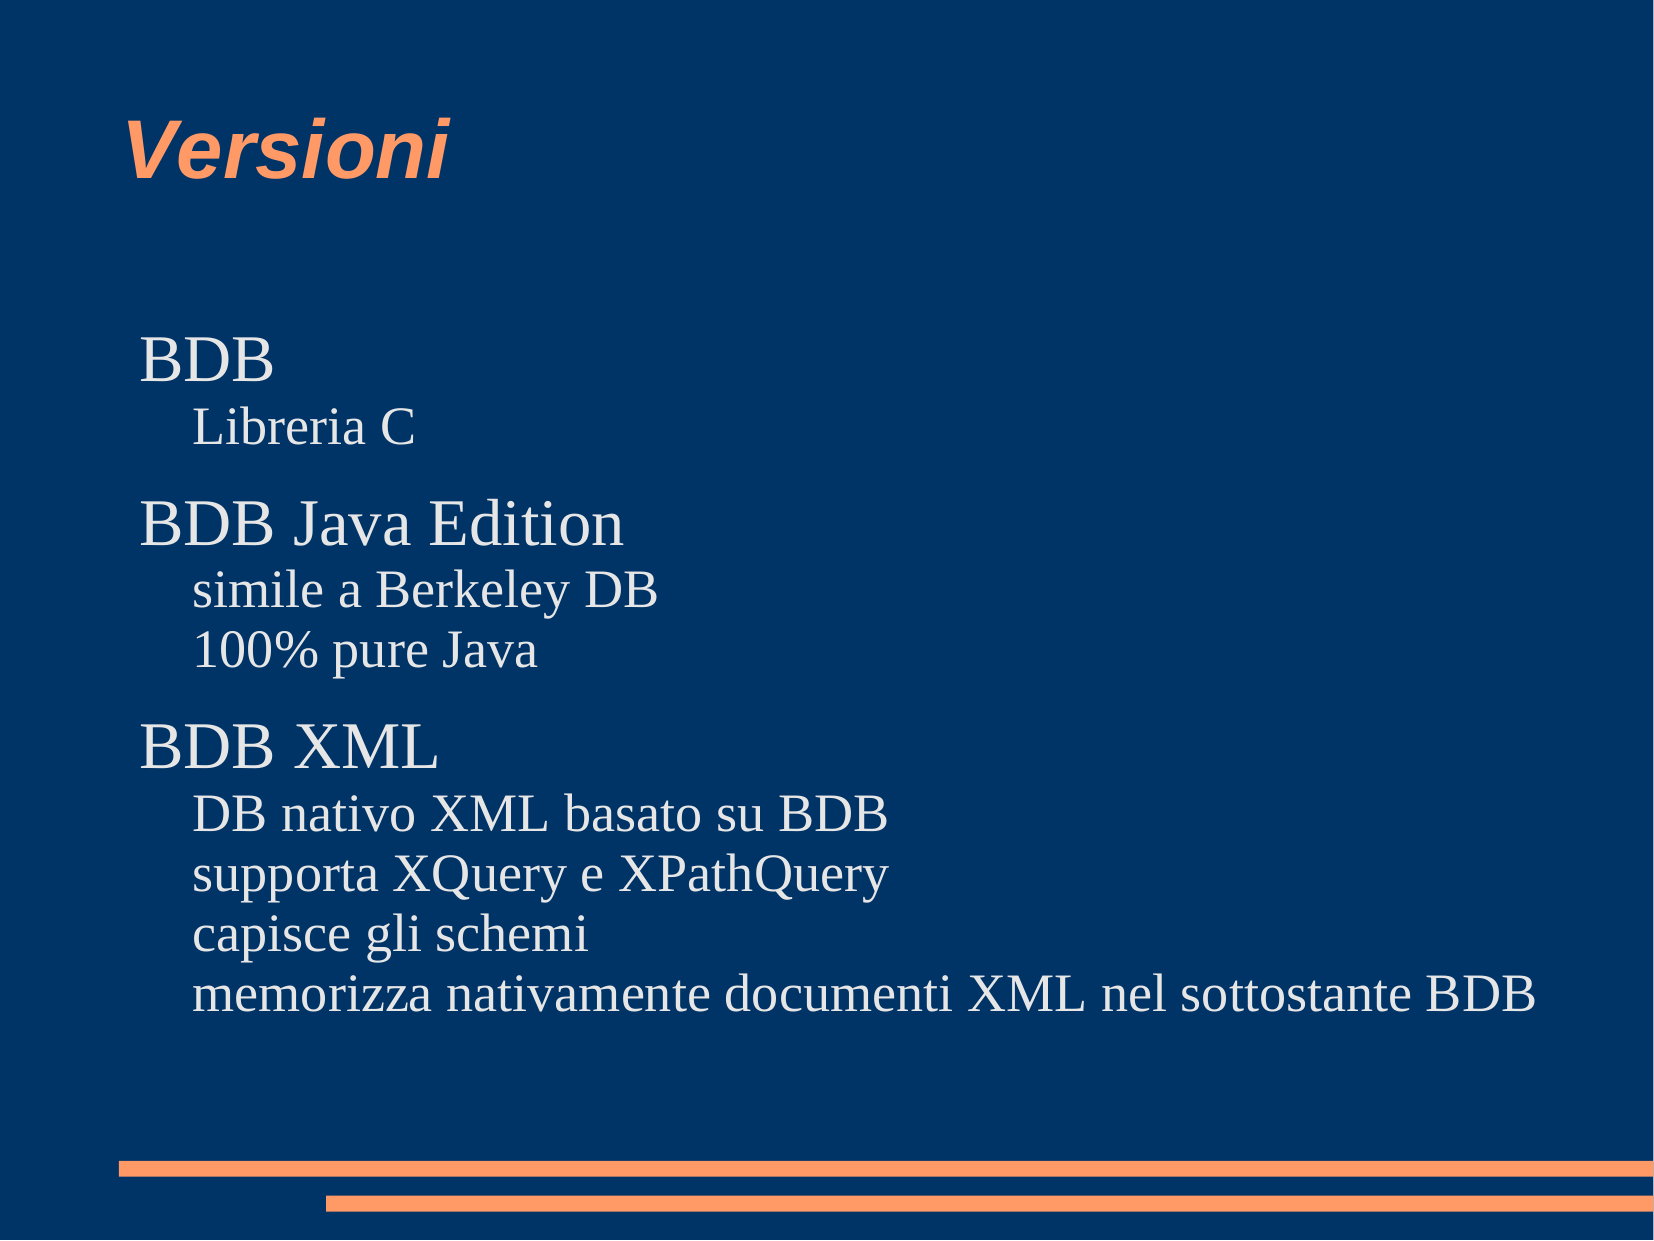

# Versioni
BDB
Libreria C
BDB Java Edition
simile a Berkeley DB
100% pure Java
BDB XML
DB nativo XML basato su BDB
supporta XQuery e XPathQuery
capisce gli schemi
memorizza nativamente documenti XML nel sottostante BDB